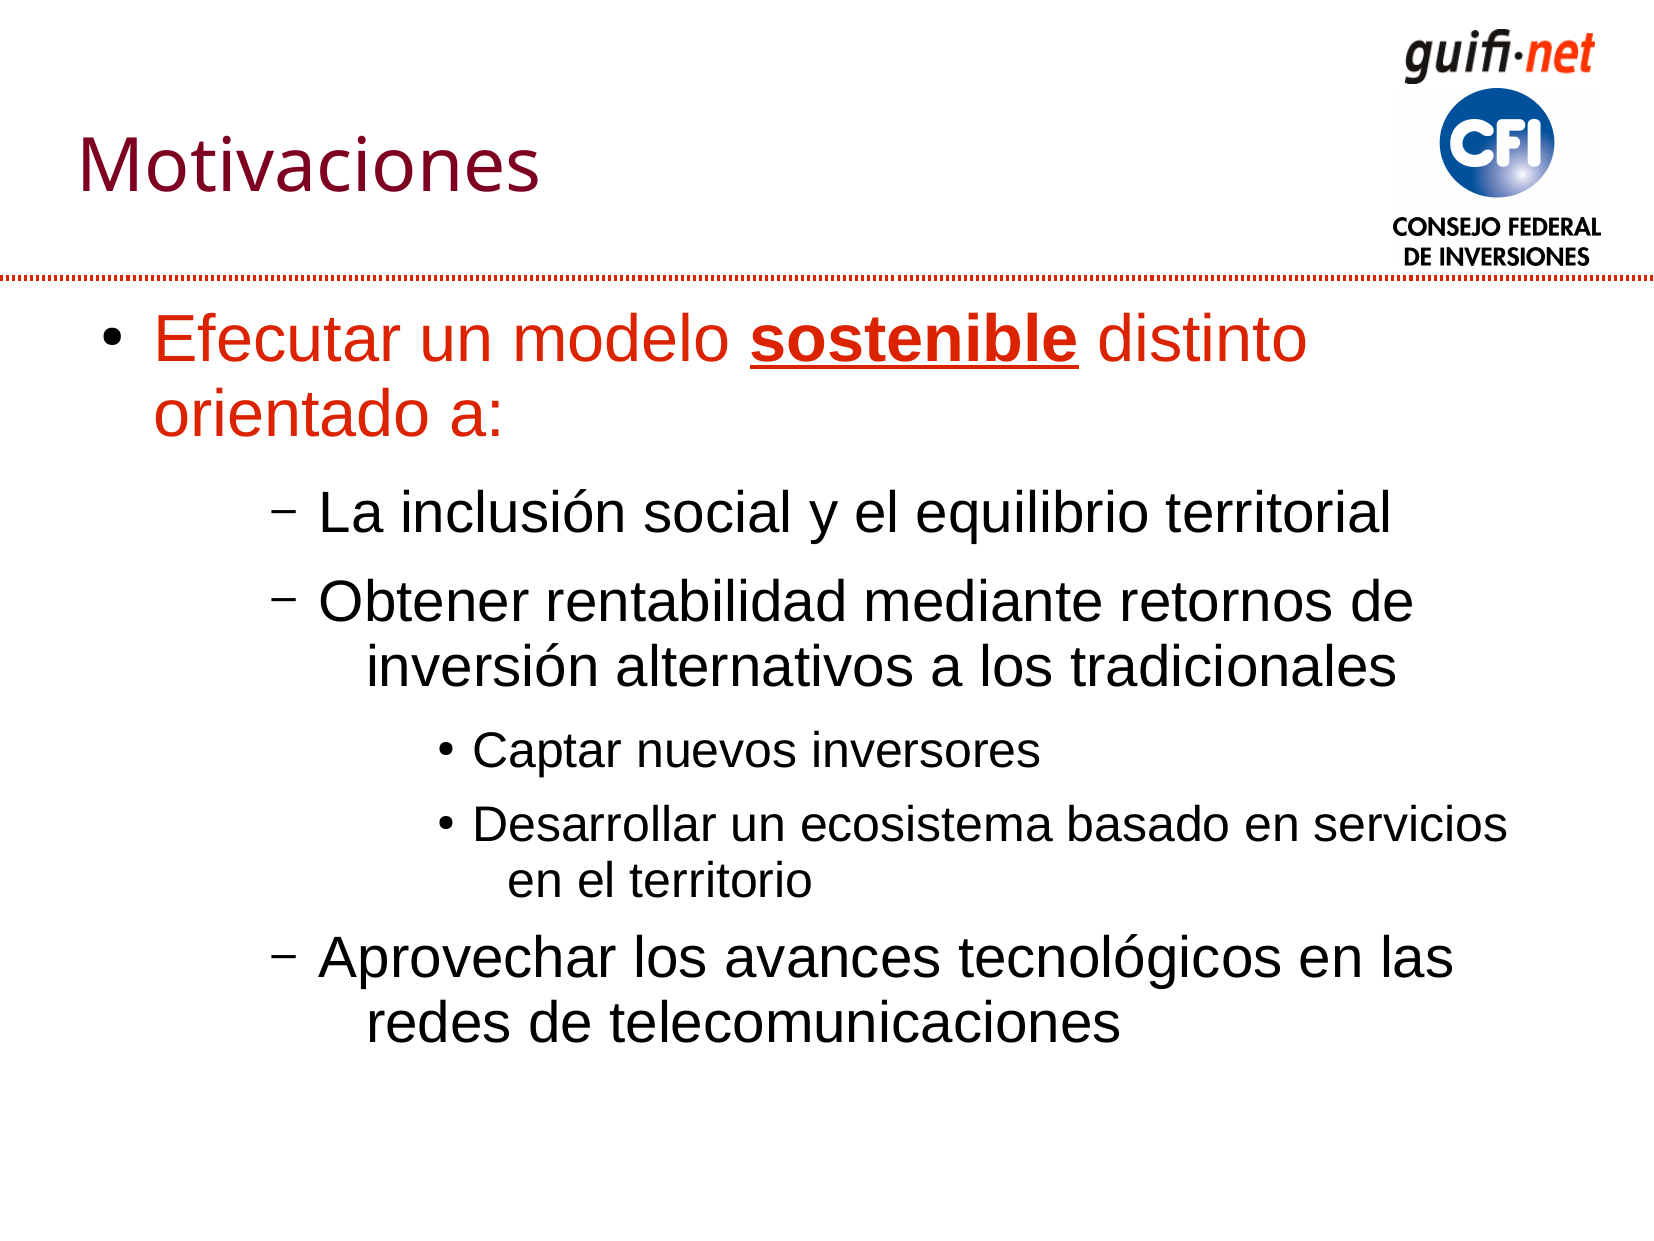

# Motivaciones
Efecutar un modelo sostenible distinto orientado a:
La inclusión social y el equilibrio territorial
Obtener rentabilidad mediante retornos de inversión alternativos a los tradicionales
Captar nuevos inversores
Desarrollar un ecosistema basado en servicios en el territorio
Aprovechar los avances tecnológicos en las redes de telecomunicaciones